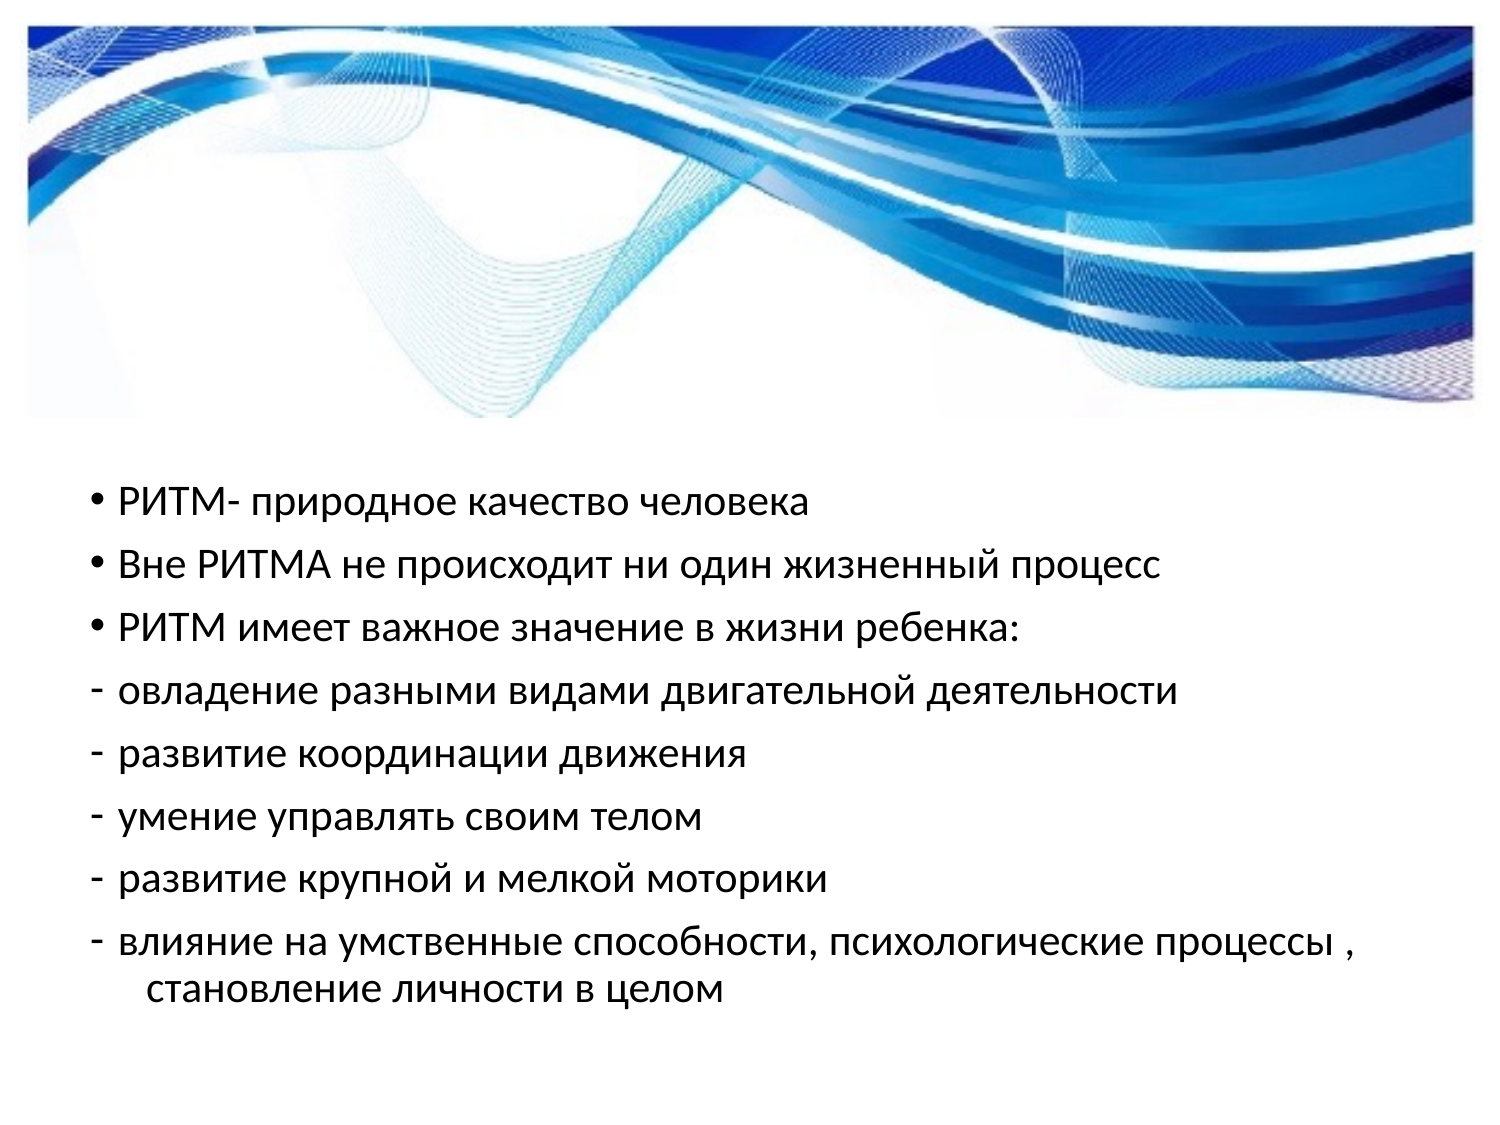

# РИТМ- природное качество человека
Вне РИТМА не происходит ни один жизненный процесс
РИТМ имеет важное значение в жизни ребенка:
овладение разными видами двигательной деятельности
развитие координации движения
умение управлять своим телом
развитие крупной и мелкой моторики
влияние на умственные способности, психологические процессы , становление личности в целом